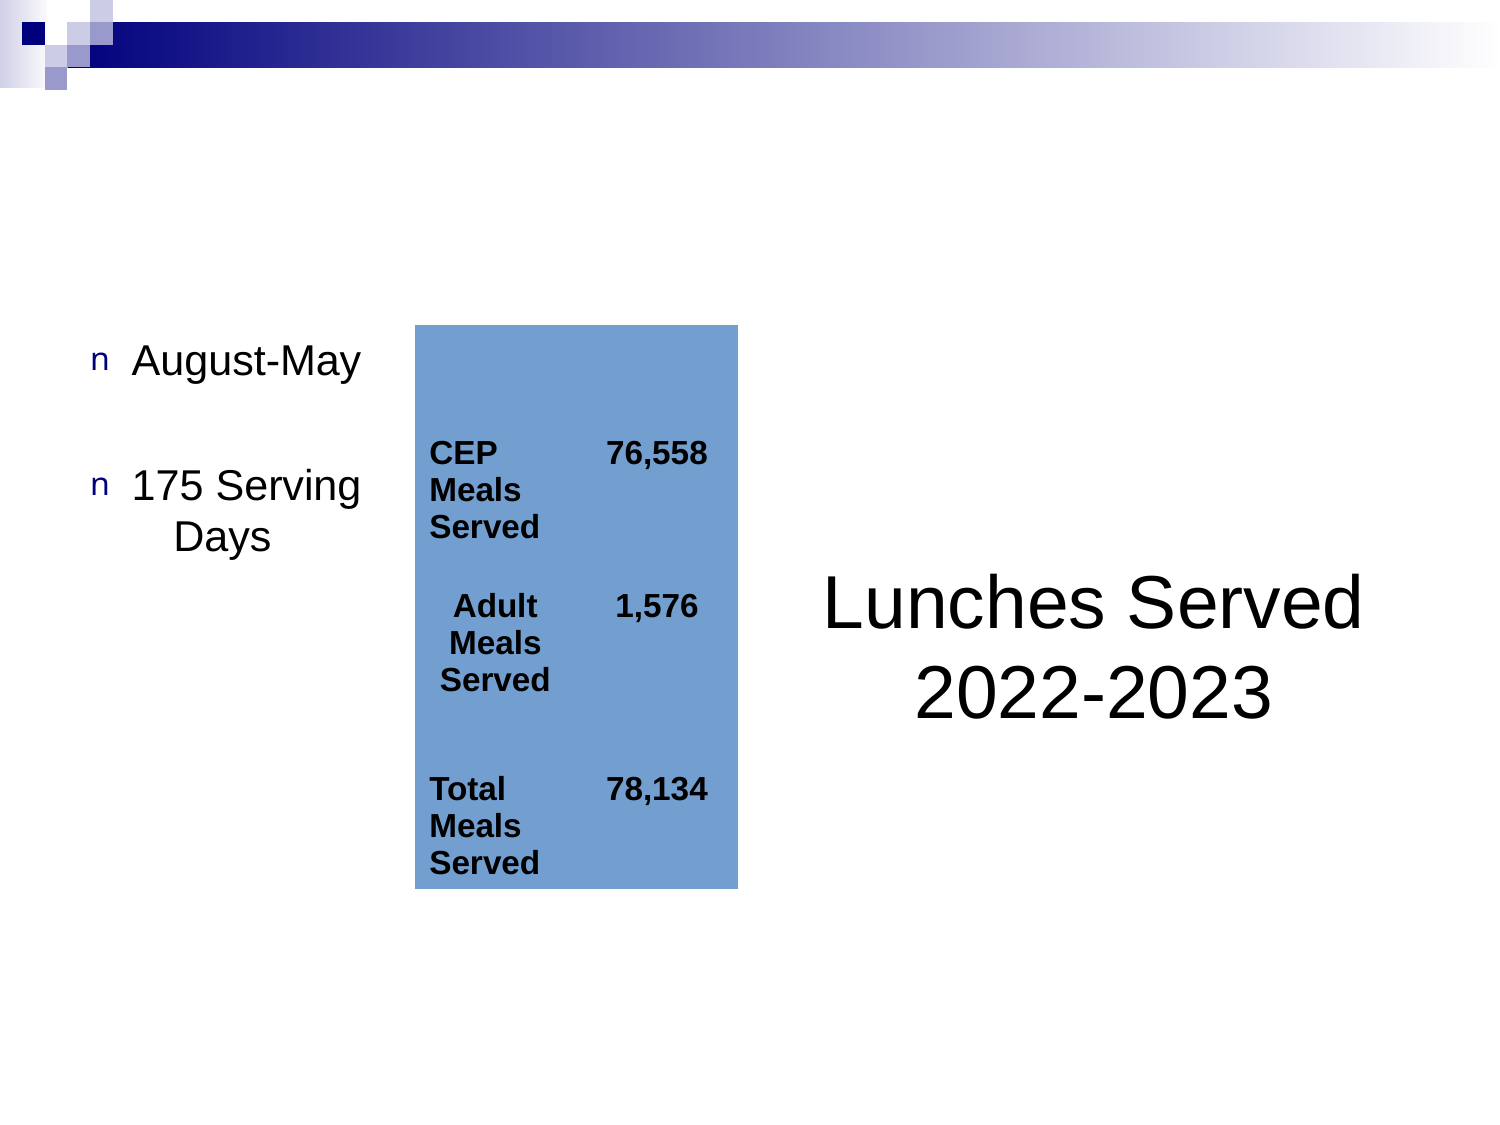

August-May
175 Serving Days
| | |
| --- | --- |
| CEP Meals Served | 76,558 |
| Adult Meals Served | 1,576 |
| | |
| Total Meals Served | 78,134 |
# Lunches Served 2022-2023